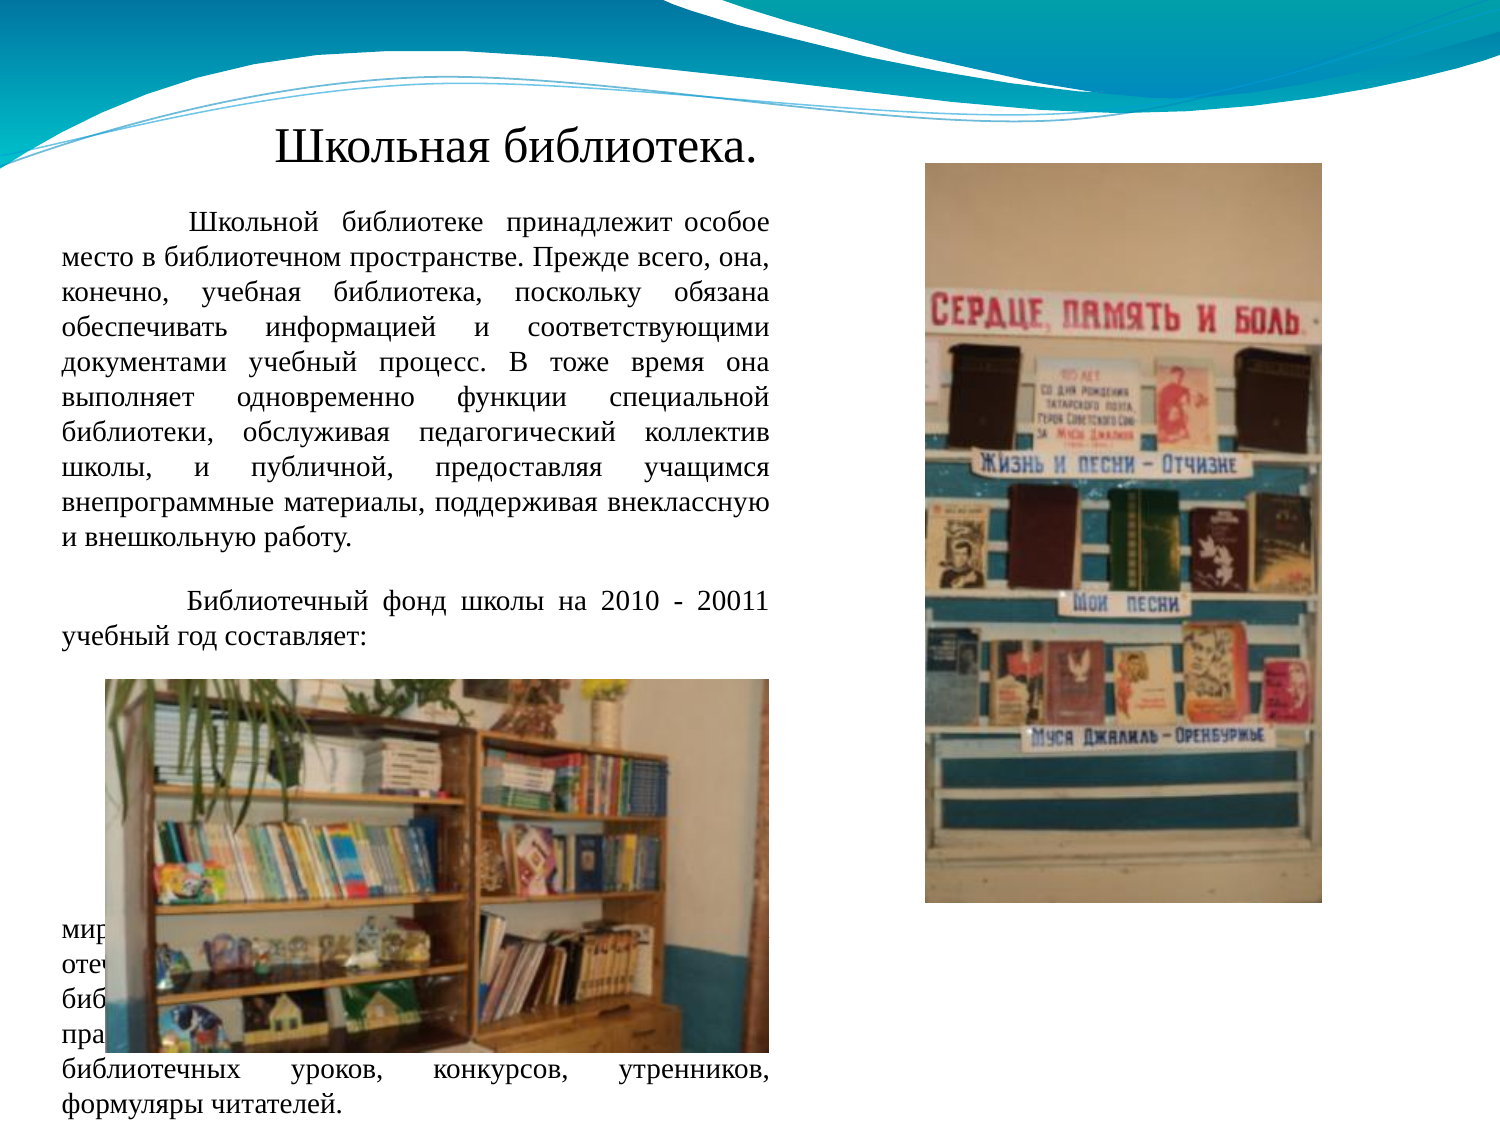

Школьная библиотека.
 Школьной библиотеке принадлежит особое место в библиотечном пространстве. Прежде всего, она, конечно, учебная библиотека, поскольку обязана обеспечивать информацией и соответствующими документами учебный процесс. В тоже время она выполняет одновременно функции специальной библиотеки, обслуживая педагогический коллектив школы, и публичной, предоставляя учащимся внепрограммные материалы, поддерживая внеклассную и внешкольную работу.
 Библиотечный фонд школы на 2010 - 20011 учебный год составляет:
 Учебная литература - 514
 художественная литература – 115
 методическая литература – 135
 На полках размещены учебники, методическая, мировая, справочная литература, библиотека отечественной классики. Есть подшивки газет. В библиотеке имеются инвентарные книги, нормативно-правовые документы, план работы, копилка сценариев библиотечных уроков, конкурсов, утренников, формуляры читателей.
#